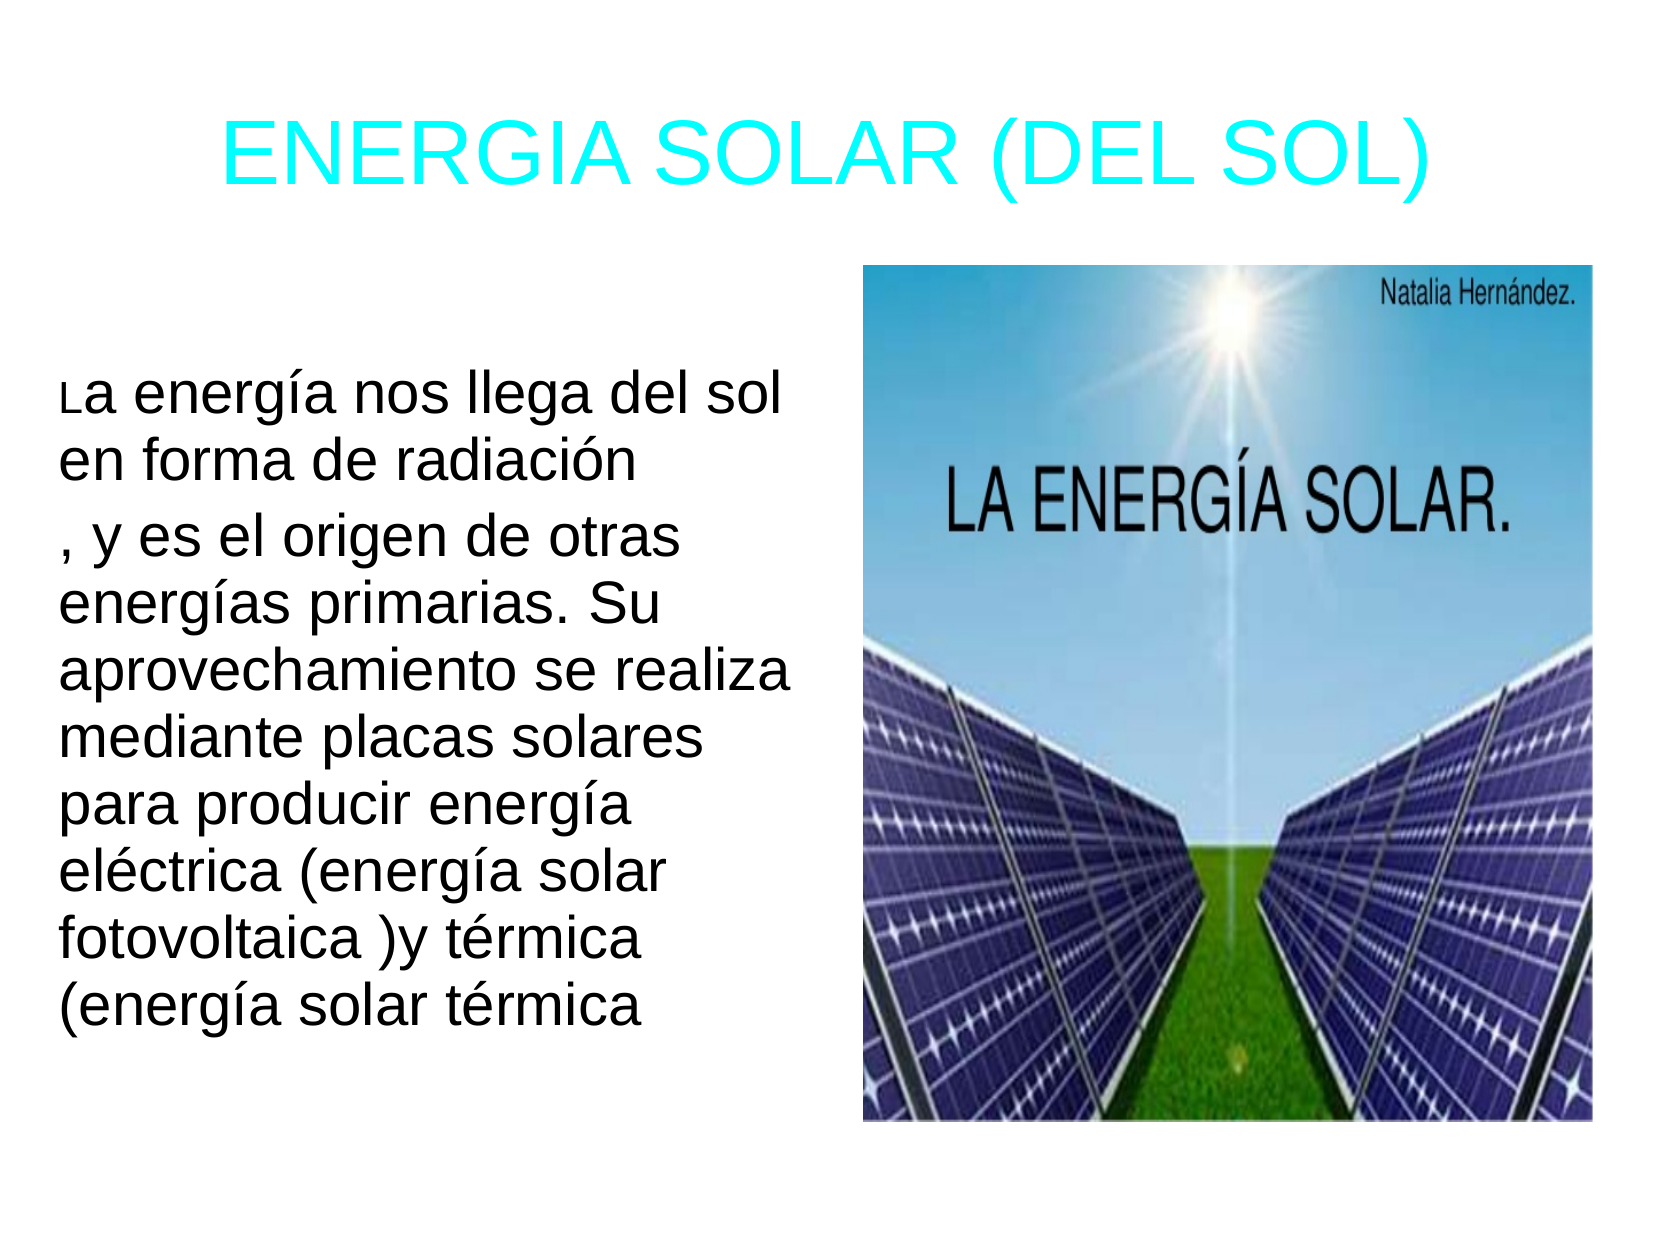

# ENERGIA SOLAR (DEL SOL)
La energía nos llega del sol en forma de radiación
, y es el origen de otras energías primarias. Su aprovechamiento se realiza mediante placas solares para producir energía eléctrica (energía solar fotovoltaica )y térmica (energía solar térmica